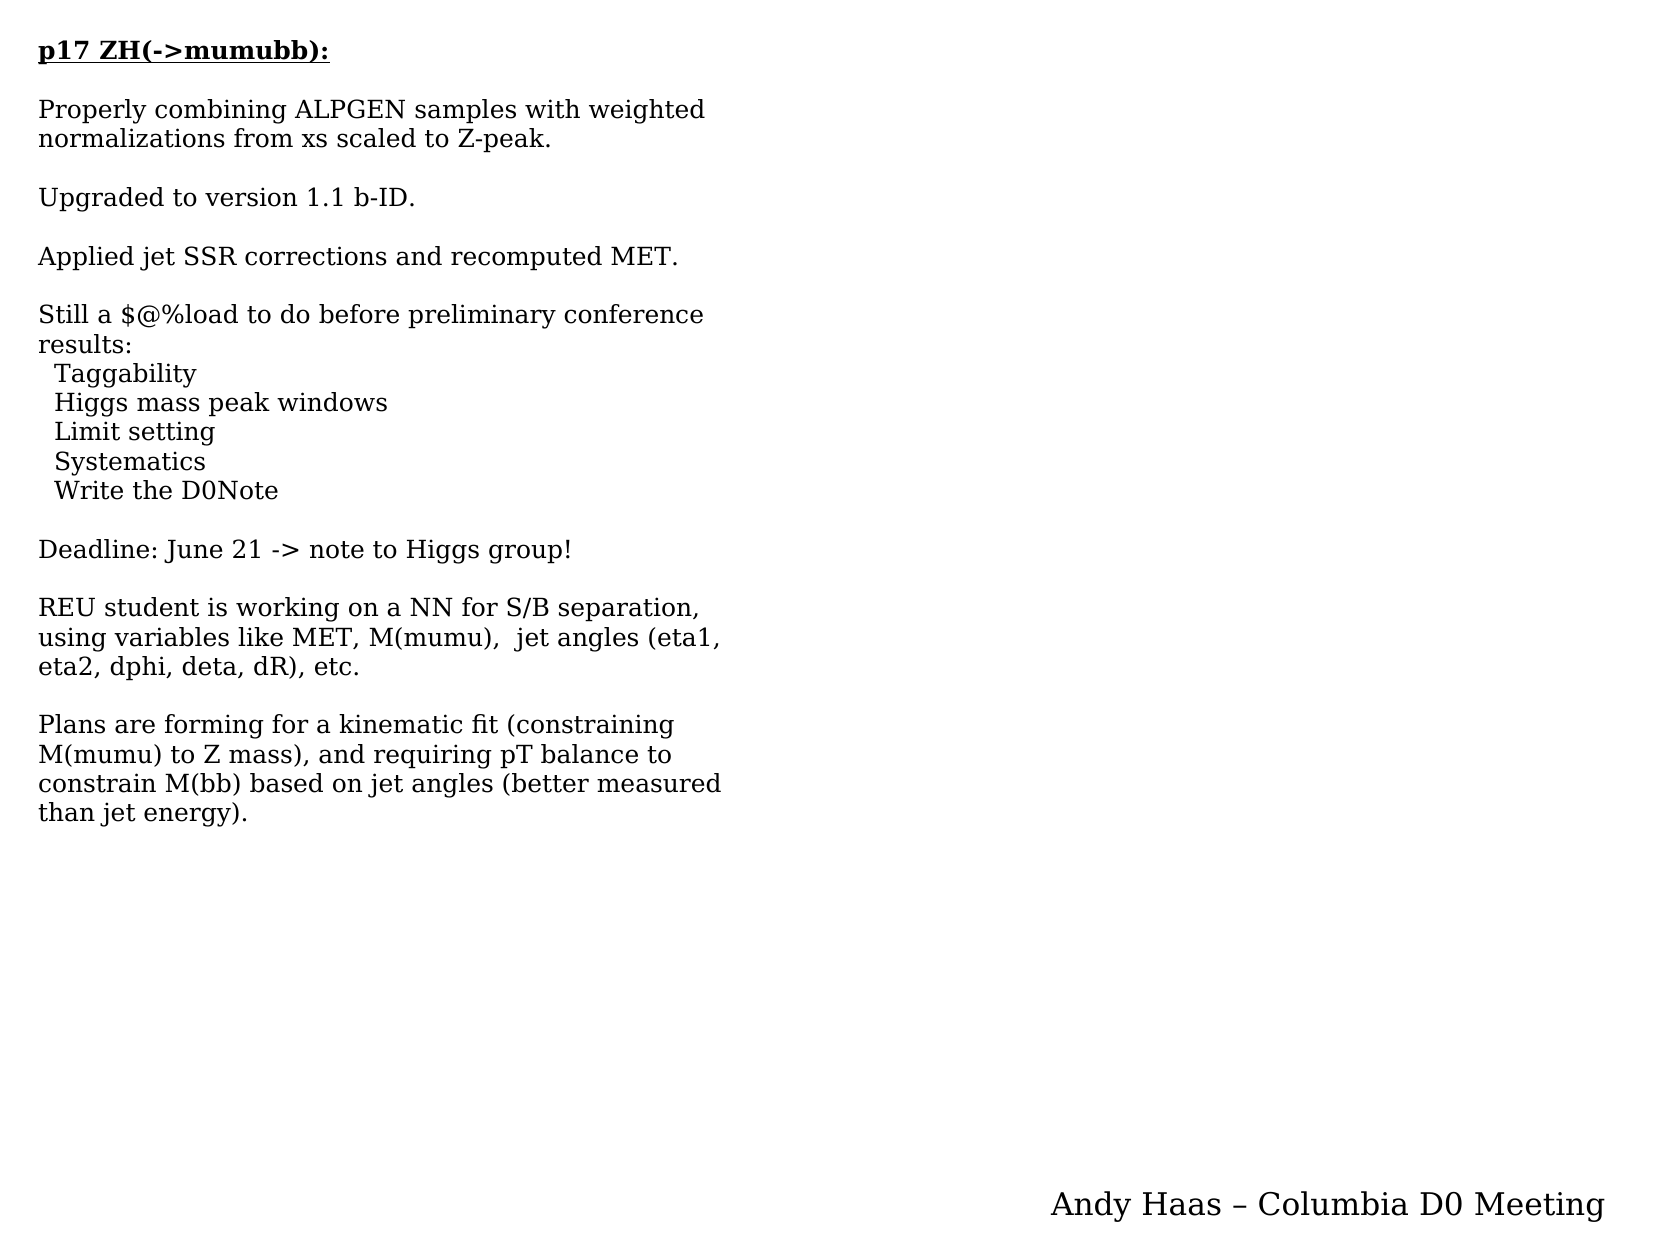

p17 ZH(->mumubb):
Properly combining ALPGEN samples with weighted normalizations from xs scaled to Z-peak.
Upgraded to version 1.1 b-ID.
Applied jet SSR corrections and recomputed MET.
Still a $@%load to do before preliminary conference results:
 Taggability
 Higgs mass peak windows
 Limit setting
 Systematics
 Write the D0Note
Deadline: June 21 -> note to Higgs group!
REU student is working on a NN for S/B separation, using variables like MET, M(mumu), jet angles (eta1, eta2, dphi, deta, dR), etc.
Plans are forming for a kinematic fit (constraining M(mumu) to Z mass), and requiring pT balance to constrain M(bb) based on jet angles (better measured than jet energy).